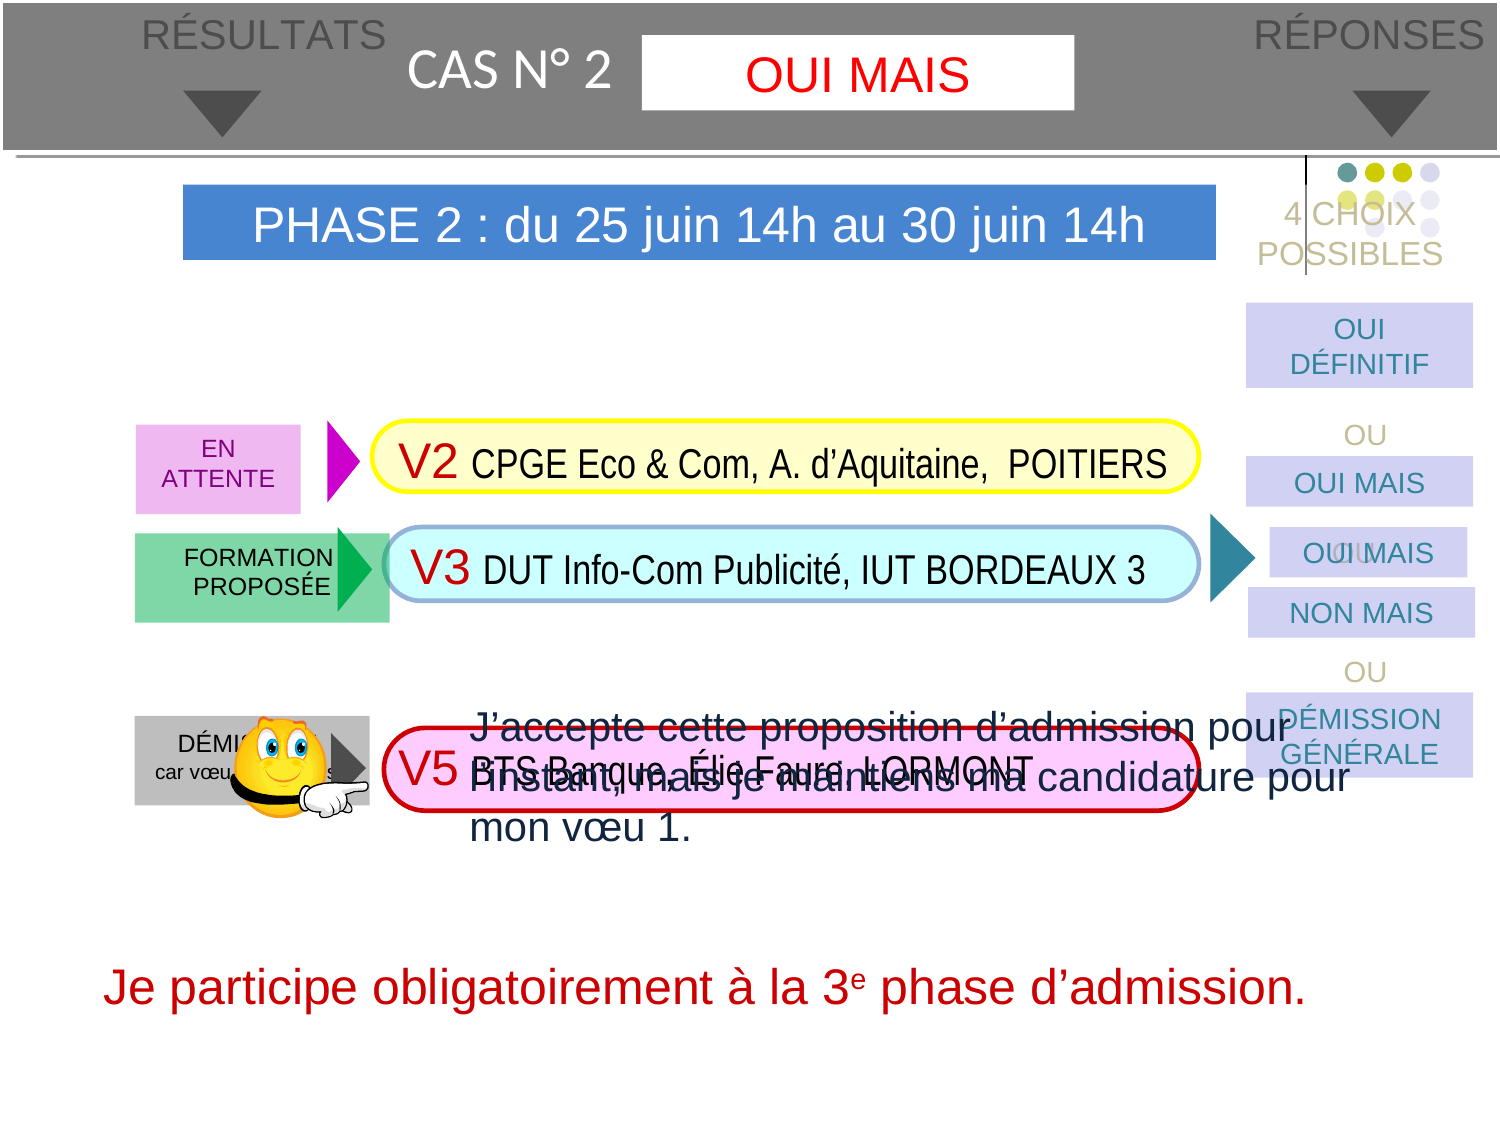

RÉSULTATS
RÉPONSES
CAS N° 2
OUI MAIS
Etude de cas – oui mais
PHASE 2 : du 25 juin 14h au 30 juin 14h
4 CHOIX POSSIBLES
OUI DÉFINITIF
OU
EN ATTENTE
V2 CPGE Eco & Com, A. d’Aquitaine, POITIERS
OUI MAIS
V3 DUT Info-Com Publicité, IUT BORDEAUX 3
OUI MAIS
OU
FORMATION
PROPOSÉE
NON MAIS
OU
J’accepte cette proposition d’admission pour l’instant, mais je maintiens ma candidature pour mon vœu 1.
DÉMISSION GÉNÉRALE
DÉMISSION
car vœu n°3 proposé
V5 BTS Banque, Élie Faure, LORMONT
Je participe obligatoirement à la 3e phase d’admission.